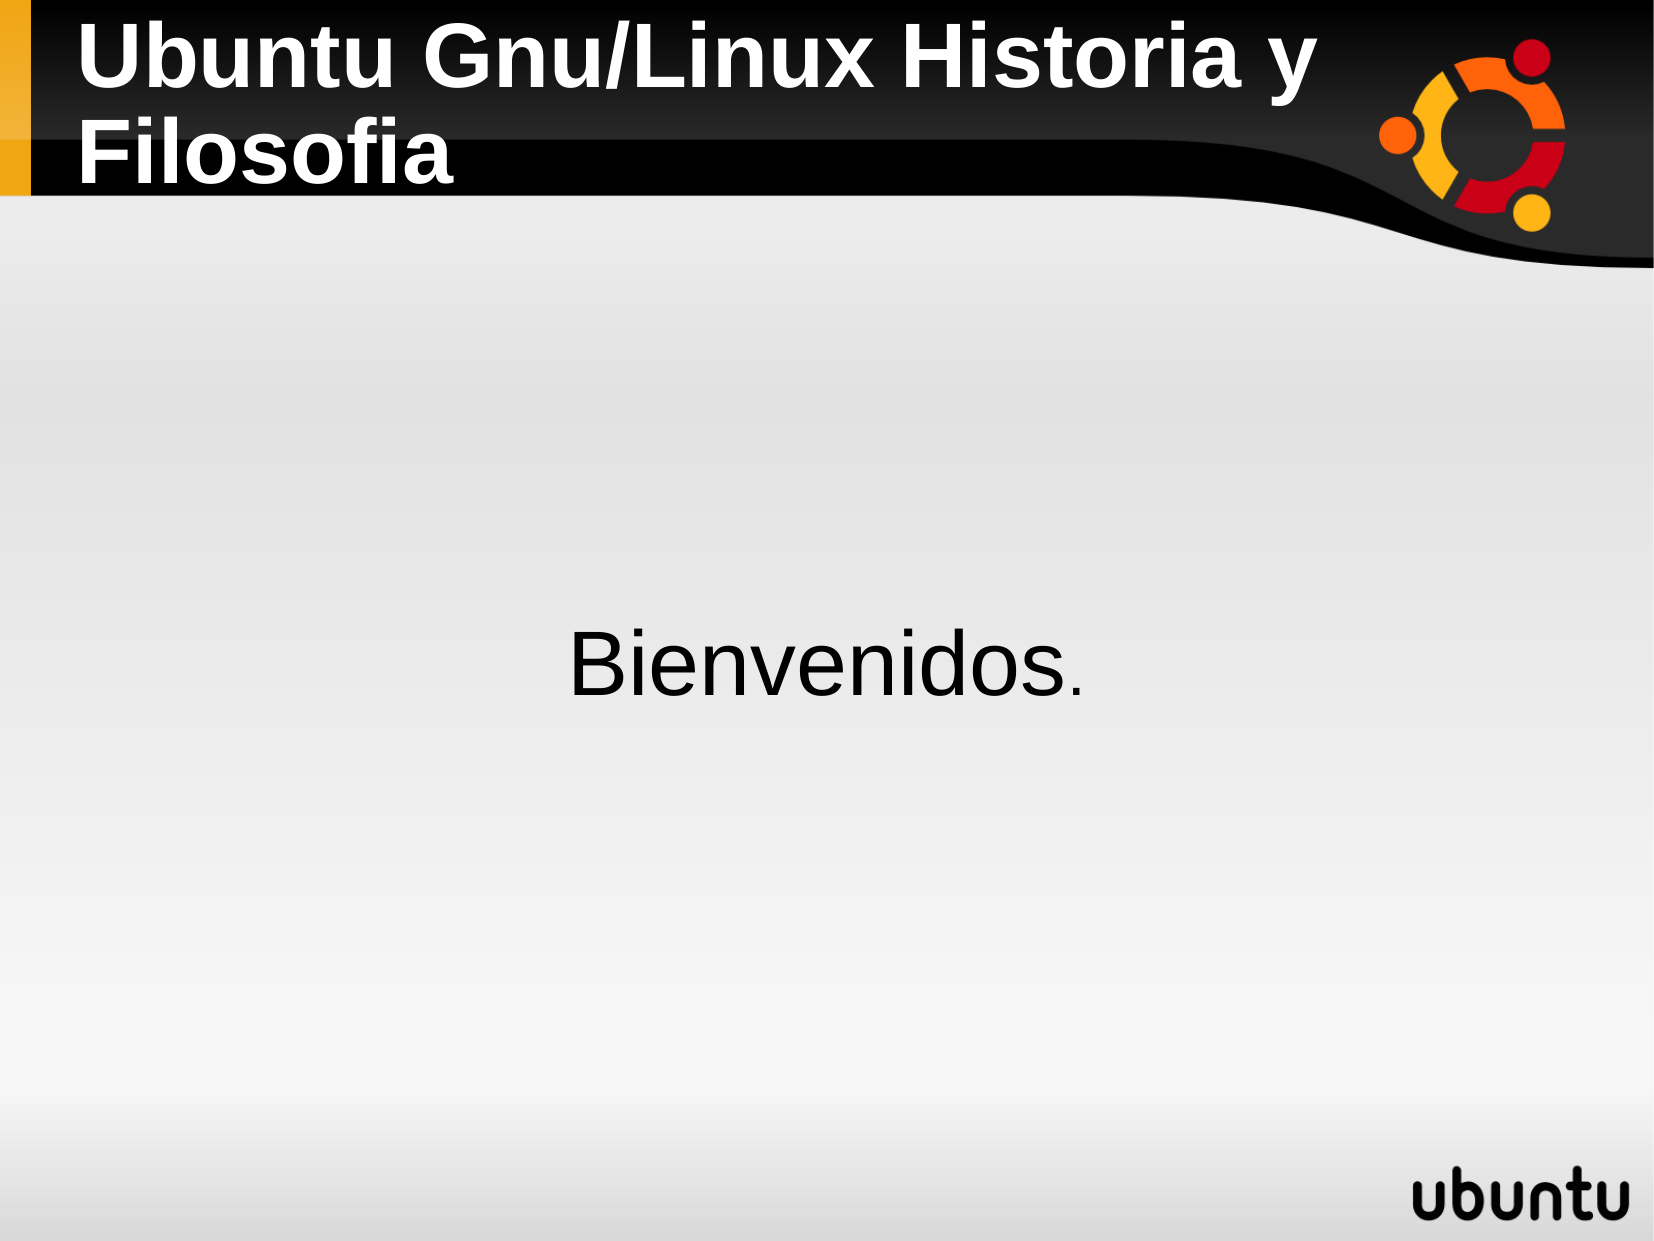

# Ubuntu Gnu/Linux Historia y Filosofia
Bienvenidos.